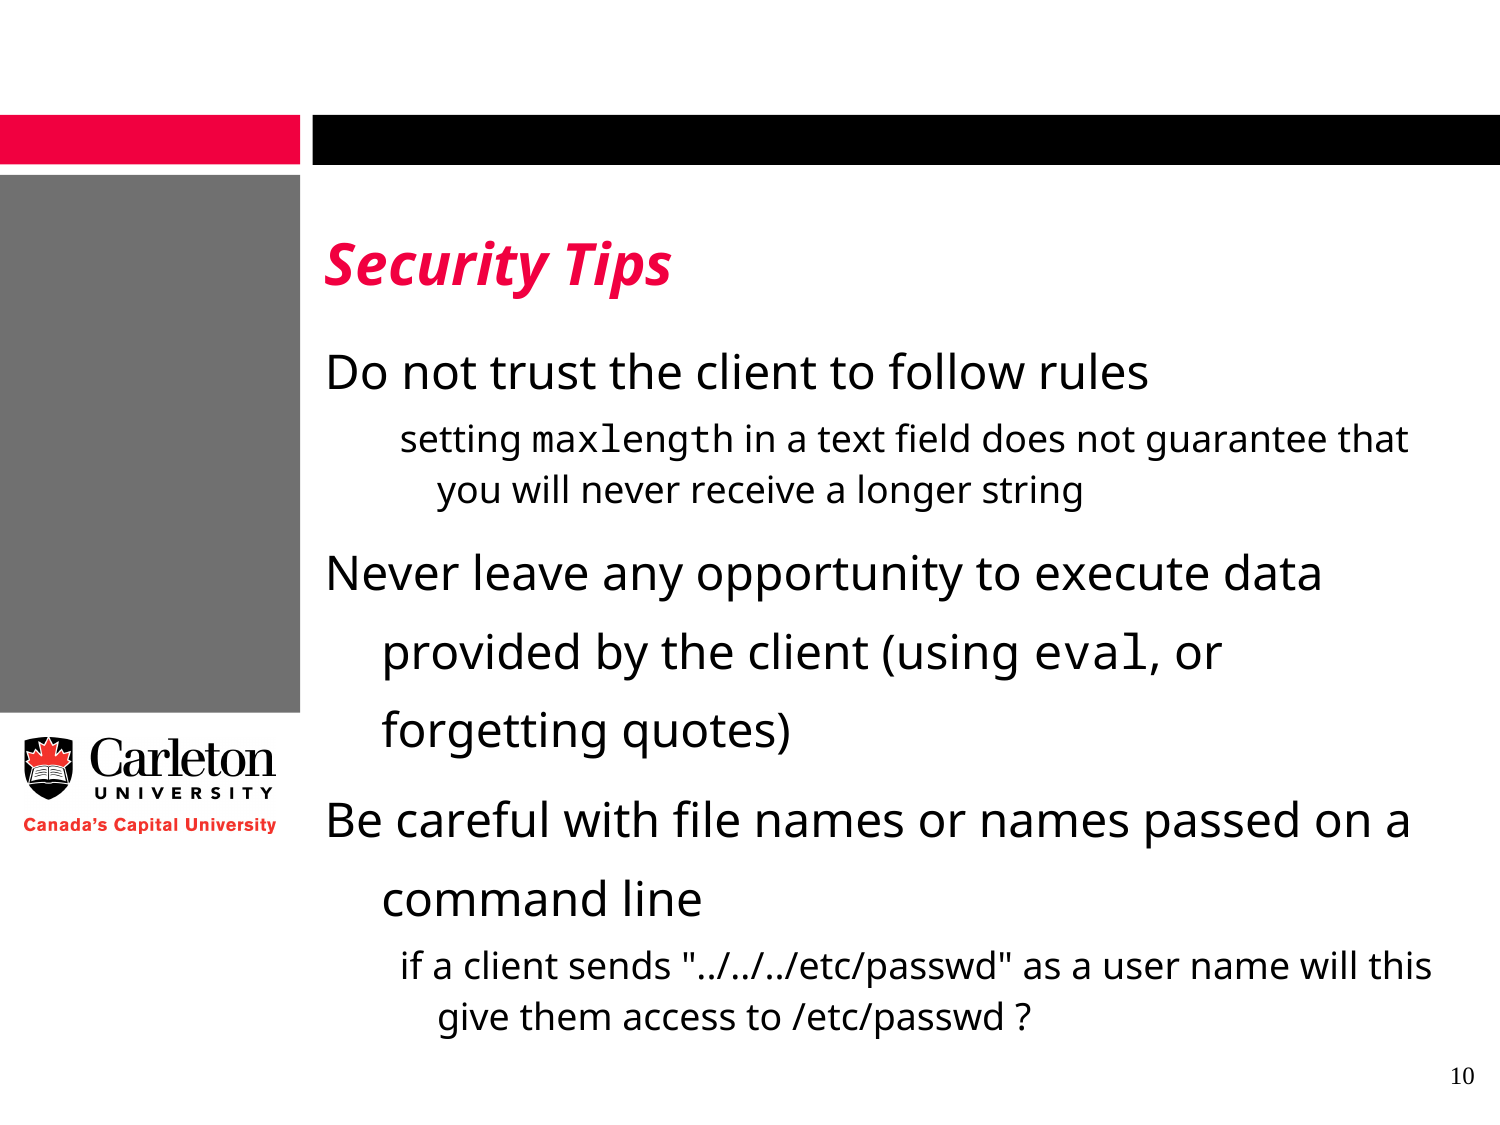

# Security Tips
Do not trust the client to follow rules
setting maxlength in a text field does not guarantee that you will never receive a longer string
Never leave any opportunity to execute data provided by the client (using eval, or forgetting quotes)
Be careful with file names or names passed on a command line
if a client sends "../../../etc/passwd" as a user name will this give them access to /etc/passwd ?
10